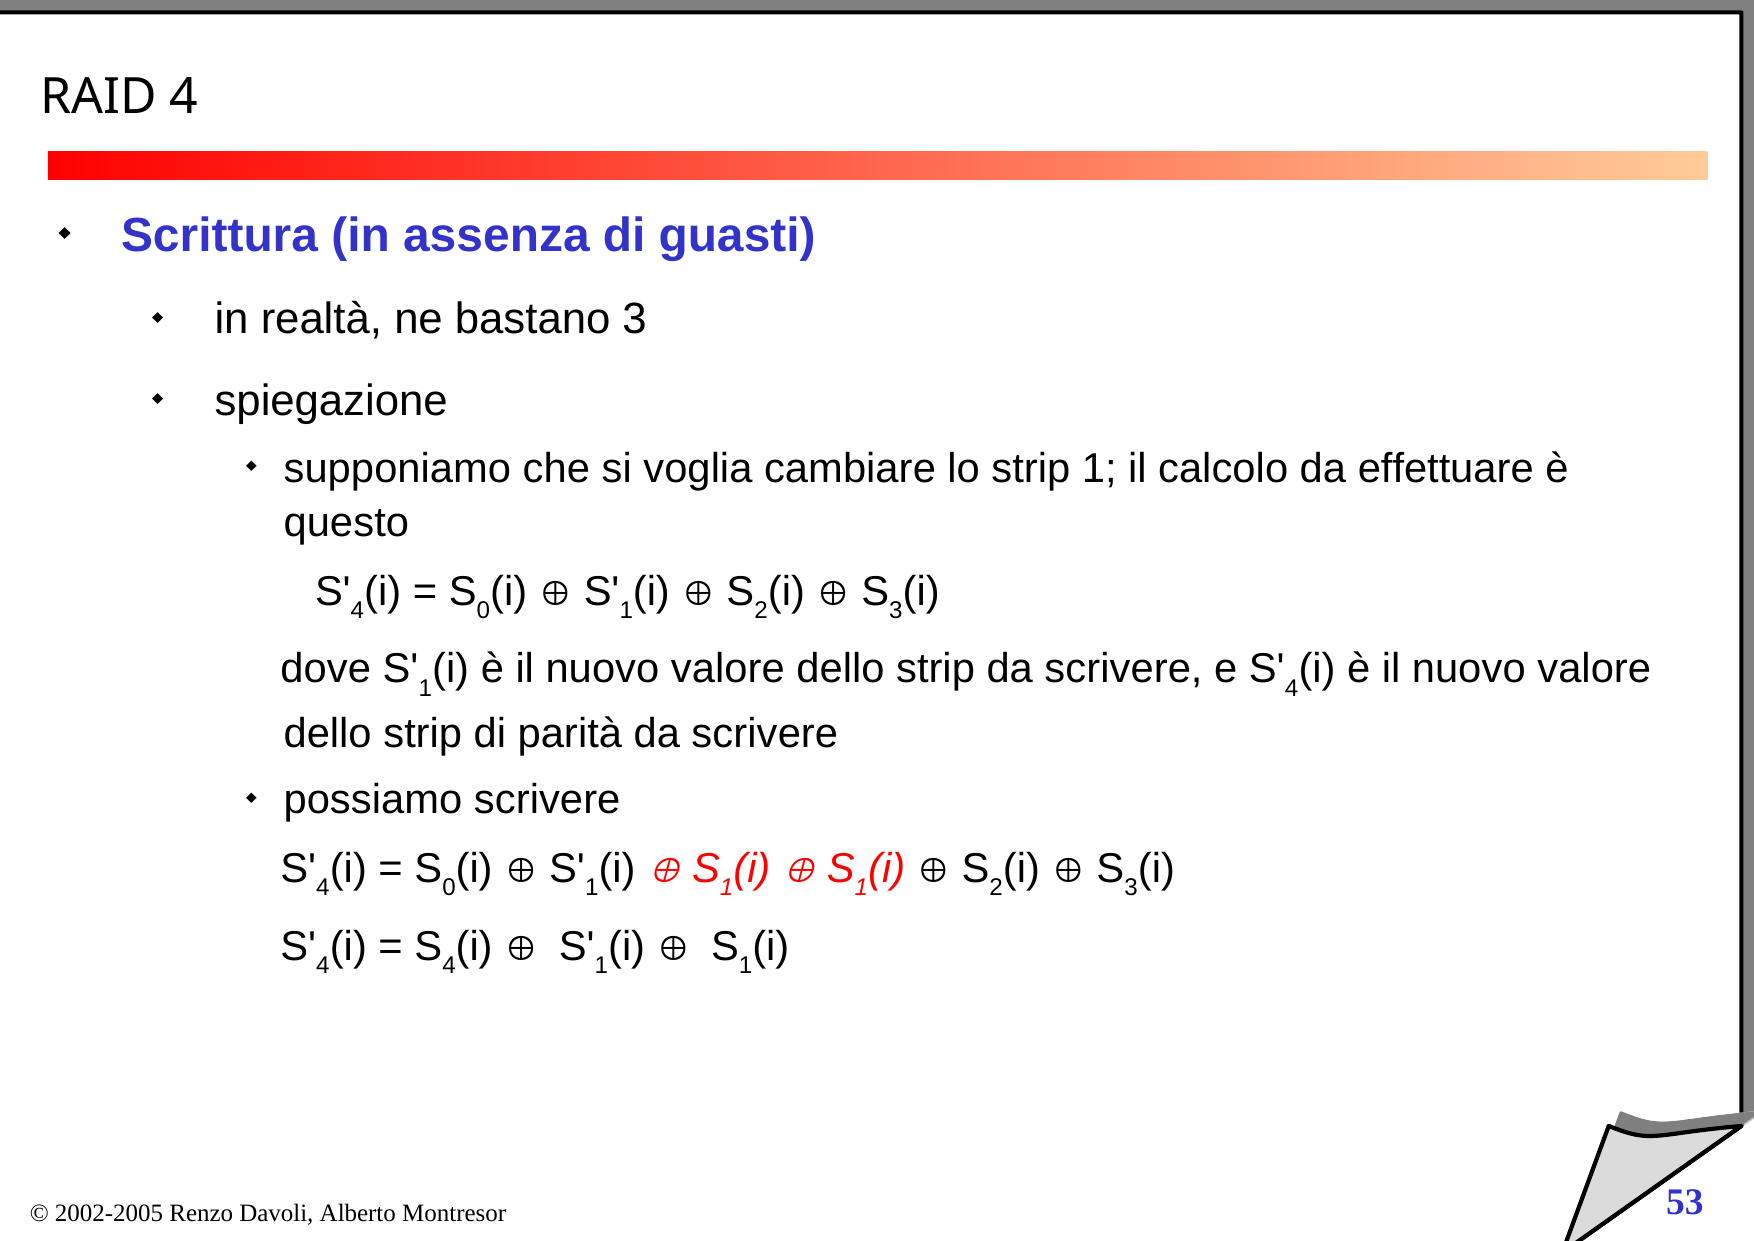

# RAID 4
Scrittura (in assenza di guasti)
in realtà, ne bastano 3
spiegazione
supponiamo che si voglia cambiare lo strip 1; il calcolo da effettuare è questo
 S'4(i) = S0(i)  S'1(i)  S2(i)  S3(i)
 dove S'1(i) è il nuovo valore dello strip da scrivere, e S'4(i) è il nuovo valore dello strip di parità da scrivere
possiamo scrivere
 S'4(i) = S0(i)  S'1(i)  S1(i)  S1(i)  S2(i)  S3(i)
 S'4(i) = S4(i)  S'1(i)  S1(i)